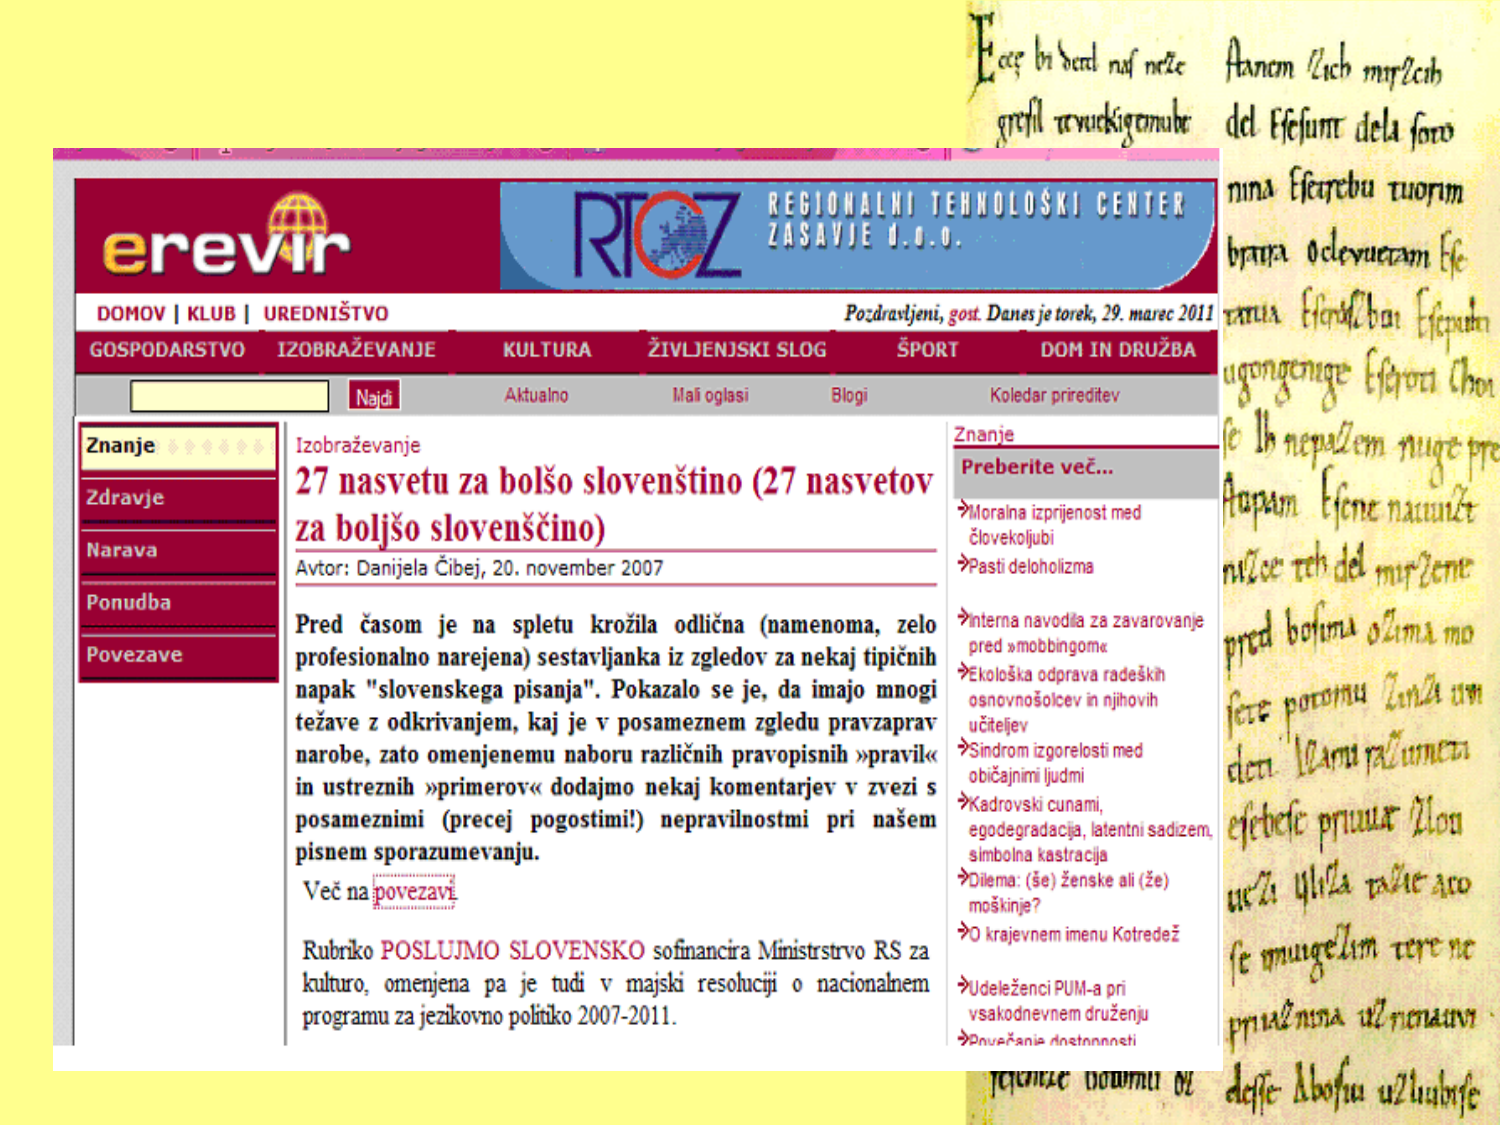

# g) Spodbujanje izvirnega in prevodnega leposlovja in stvarne literature z namenom razvijati in poglabljati izrazno kulturo.
h) Spodbujanje kakovostne gledališke in filmske govorne produkcije.
i) Uveljavljanje jezikovne kulture kot pomembnega kazalnika poslovne odličnosti.